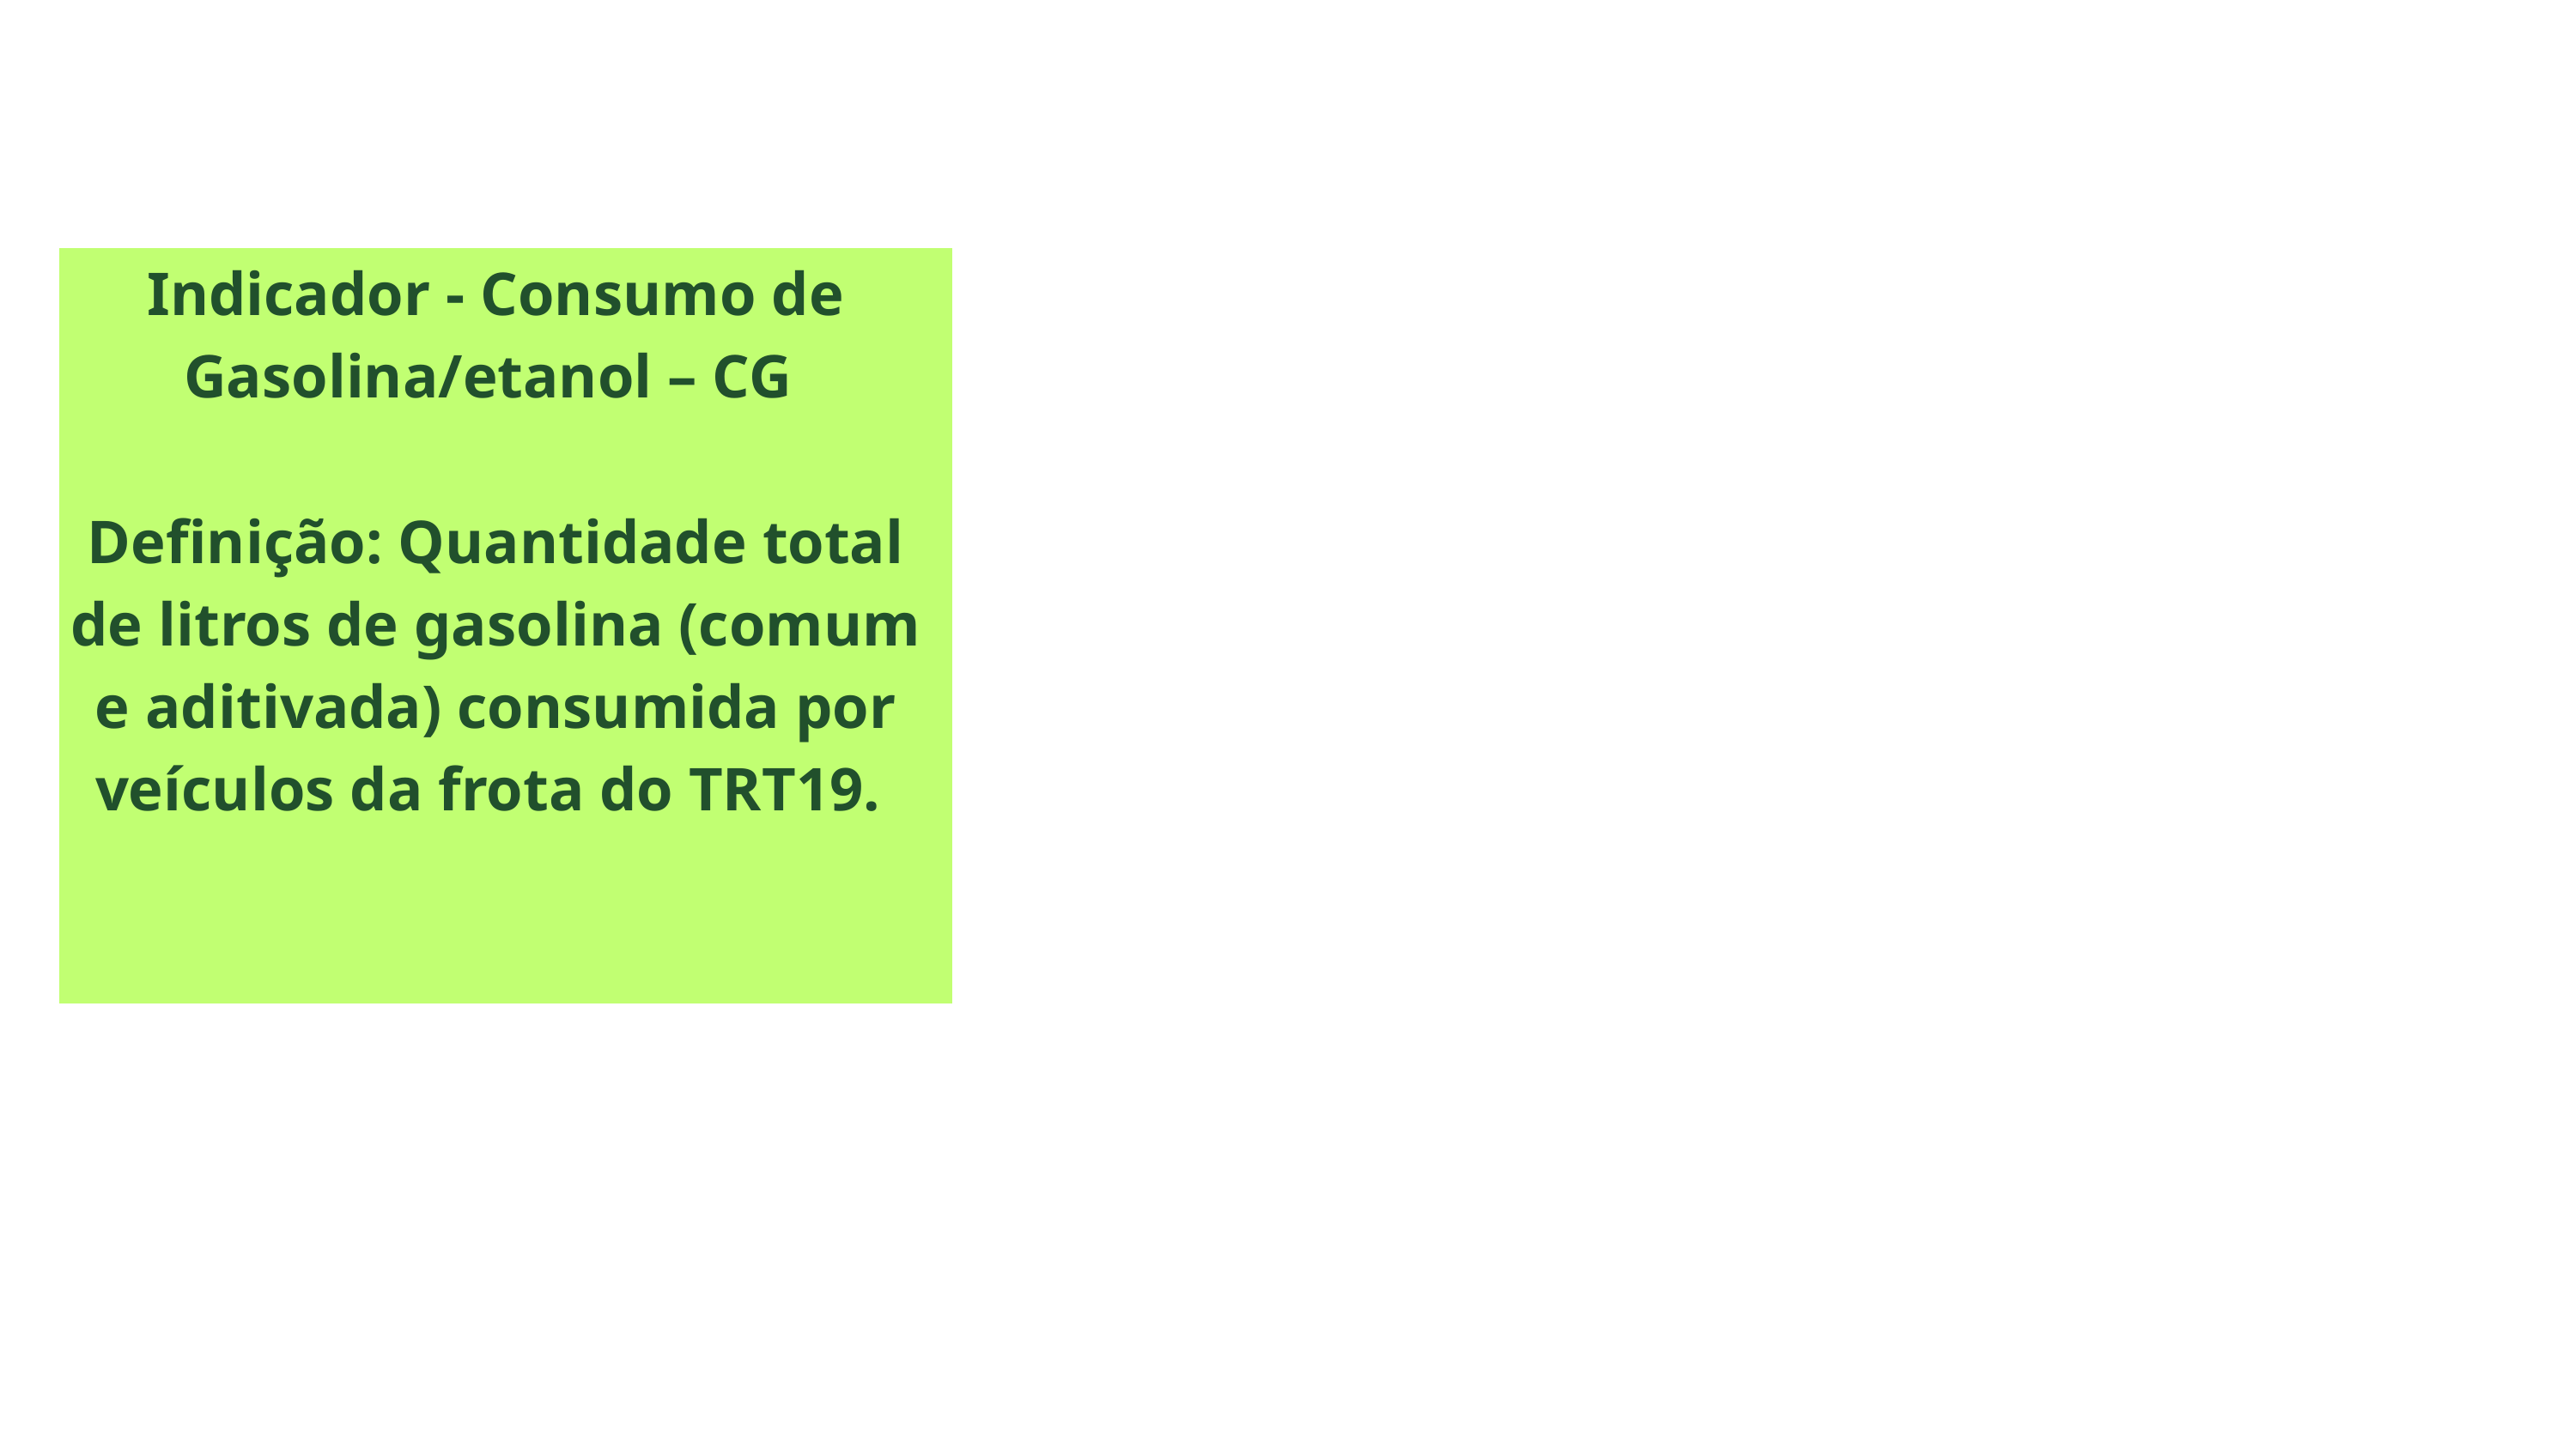

Fórmula: Quantidade de litros de gasolina consumidos pela frota do Tribunal.
Polaridade: Quanto menor o valor, melhor o desempenho.
Periodicidade: Mensal.
Metodologia Análise de Desempenho: Anual
Unidade responsável pelas metas: Coordenadoria de Polícia Judicial.
Indicador - Consumo de Gasolina/etanol – CG
Definição: Quantidade total de litros de gasolina (comum e aditivada) consumida por veículos da frota do TRT19.